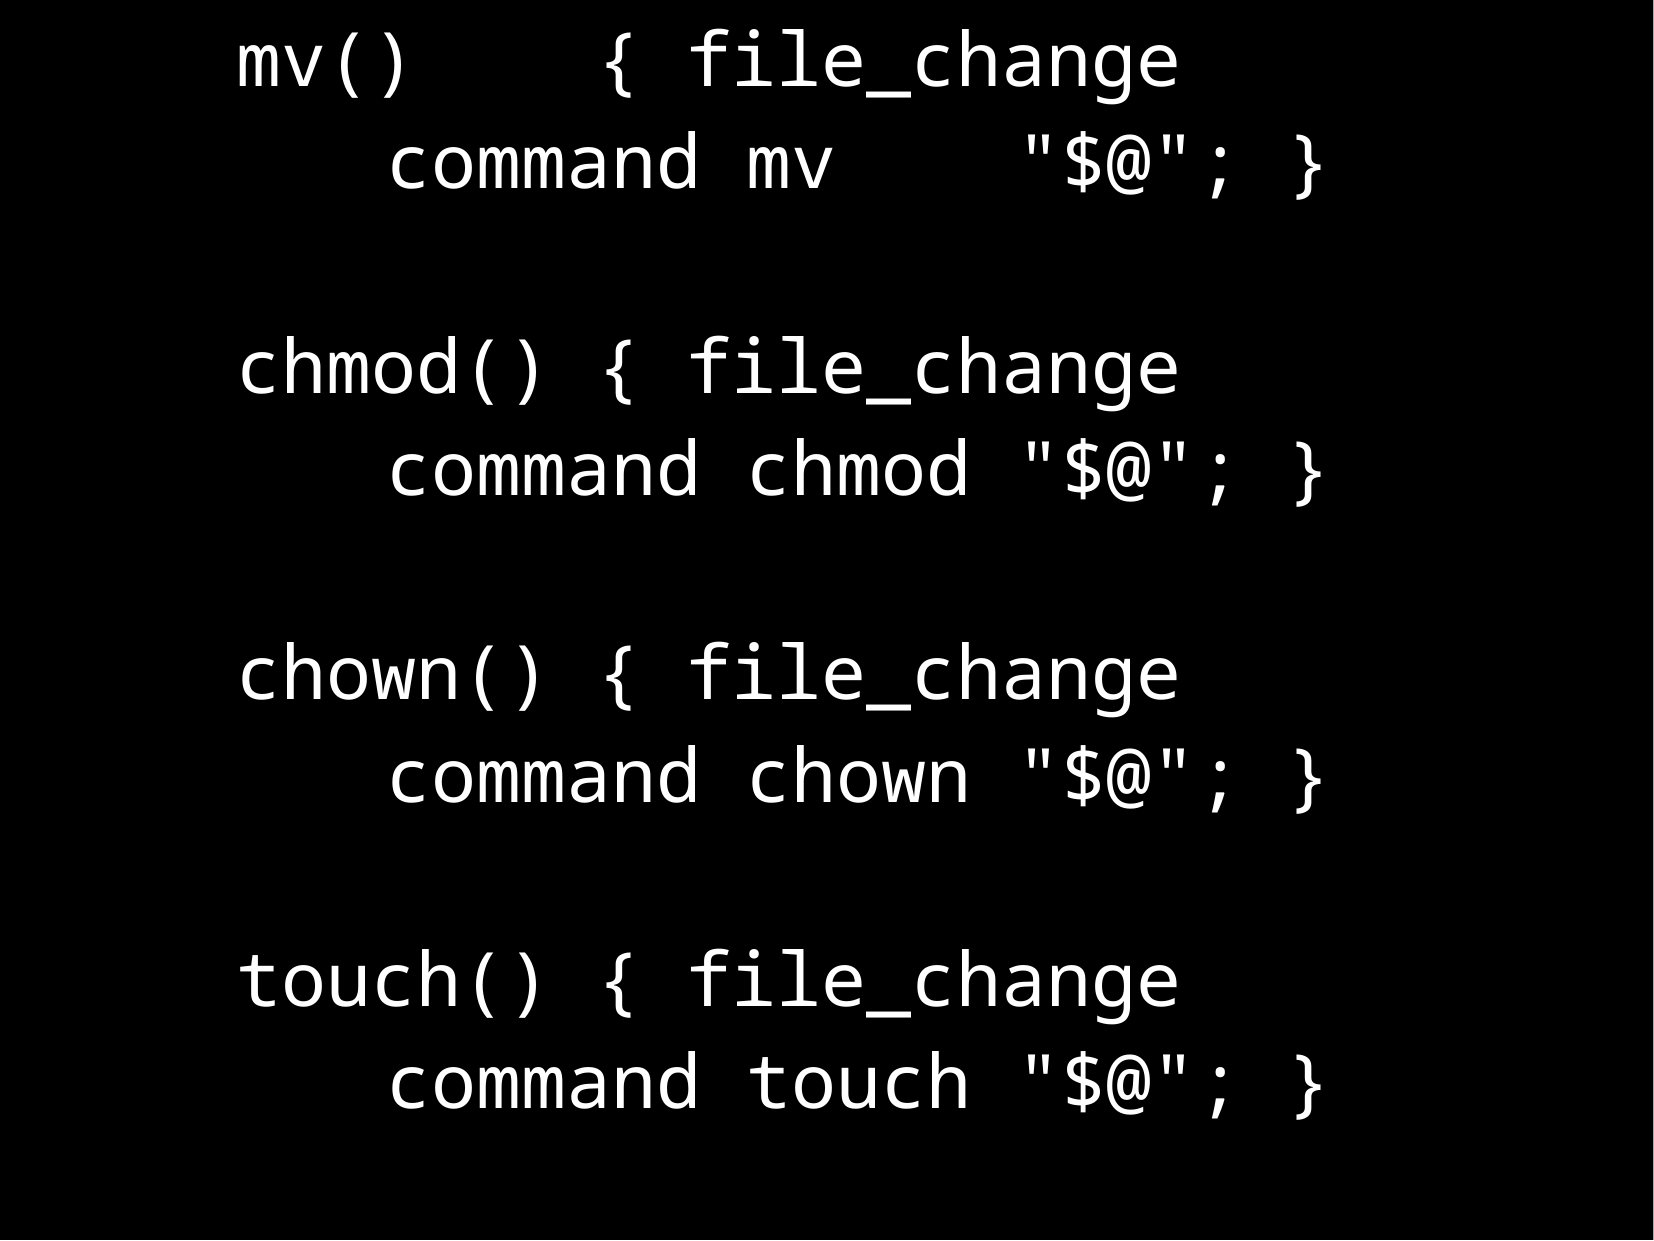

# mv() { file_change command mv "$@"; } chmod() { file_change command chmod "$@"; } chown() { file_change command chown "$@"; } touch() { file_change command touch "$@"; }